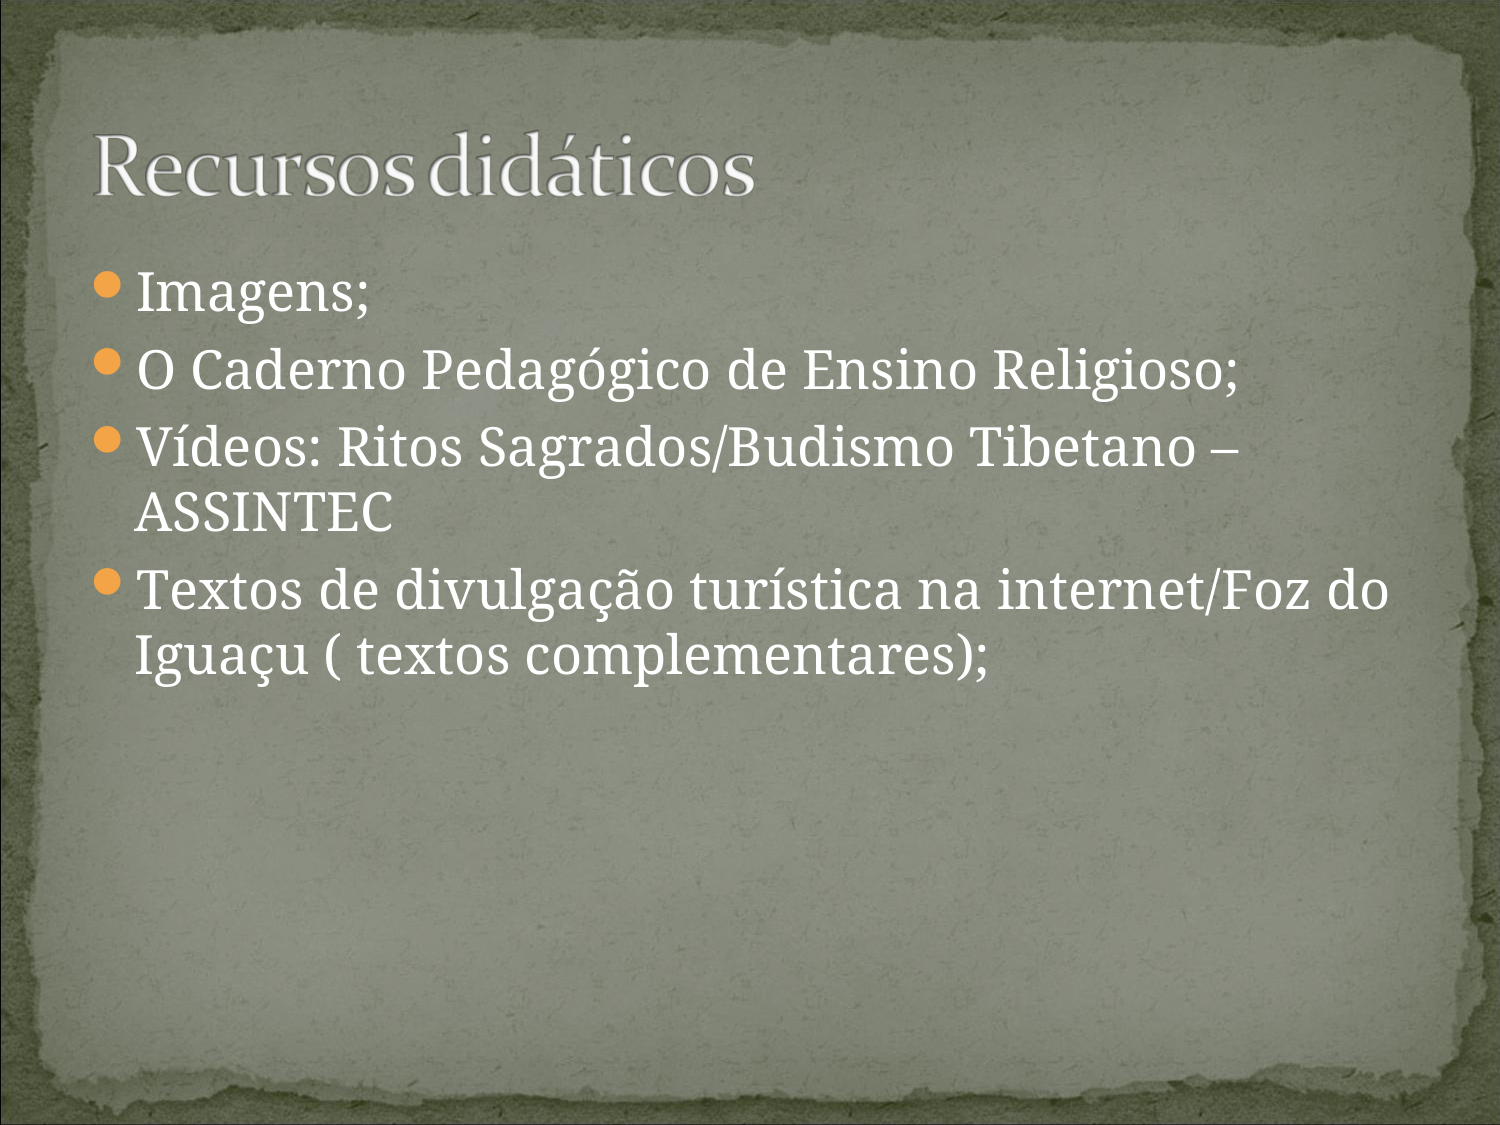

# Imagens;
O Caderno Pedagógico de Ensino Religioso;
Vídeos: Ritos Sagrados/Budismo Tibetano – ASSINTEC
Textos de divulgação turística na internet/Foz do Iguaçu ( textos complementares);